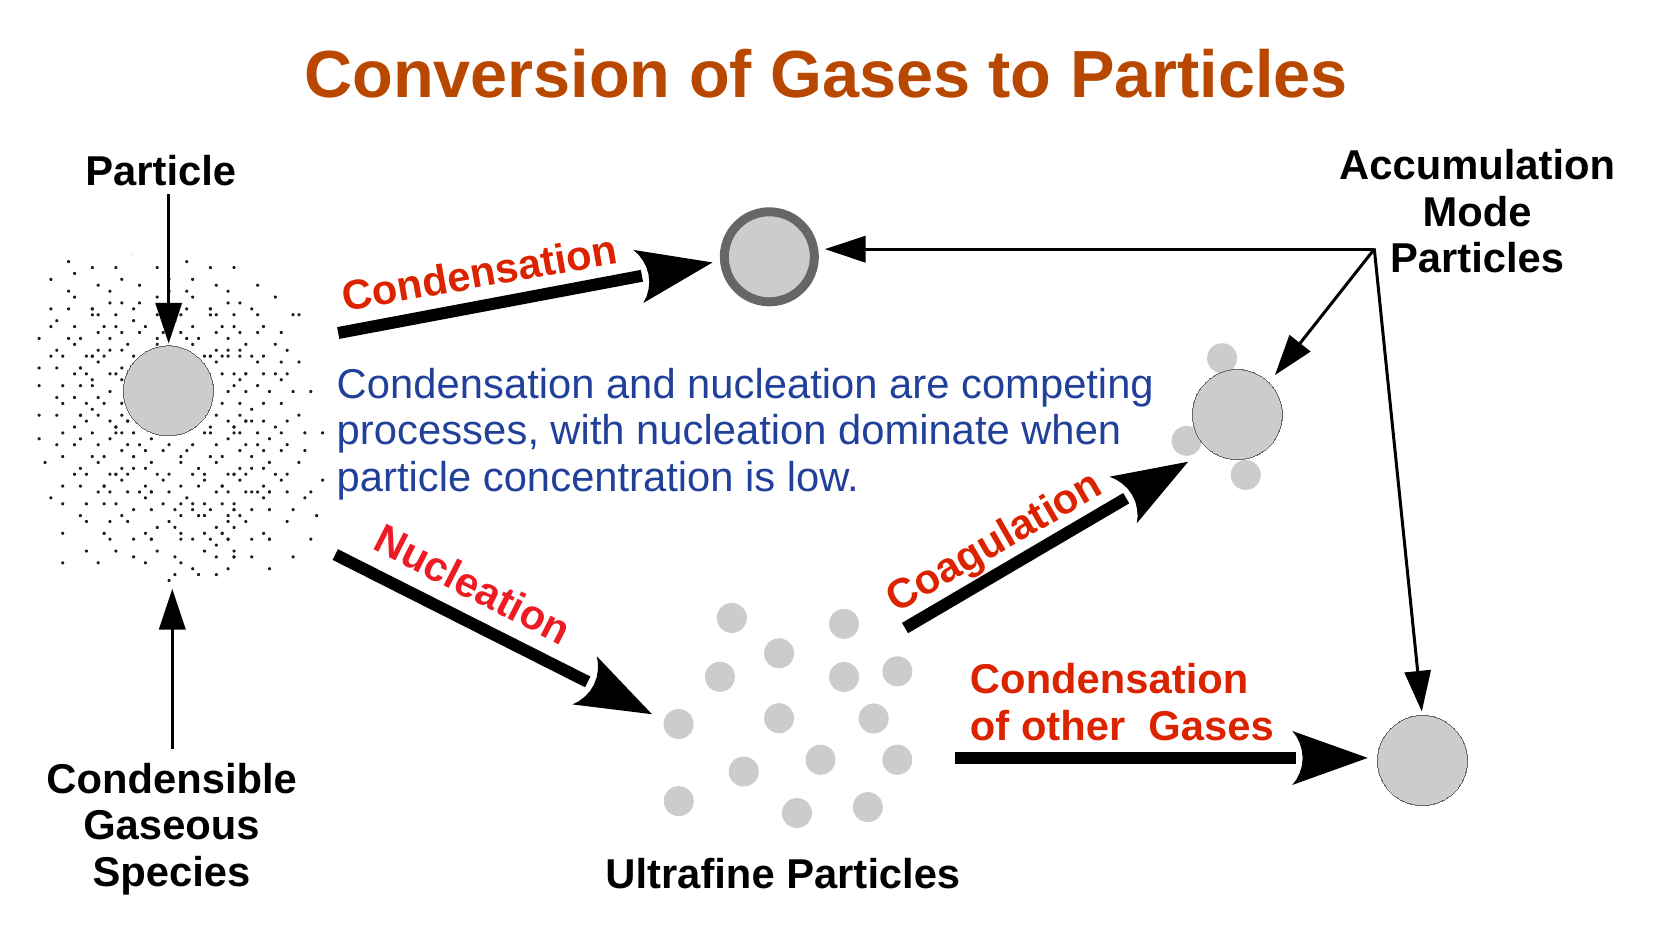

Conversion of Gases to Particles
Accumulation
Mode
Particles
Particle
Condensation
Condensation and nucleation are competing processes, with nucleation dominate when particle concentration is low.
Coagulation
Nucleation
Condensation of other Gases
Condensible
Gaseous Species
Ultrafine Particles